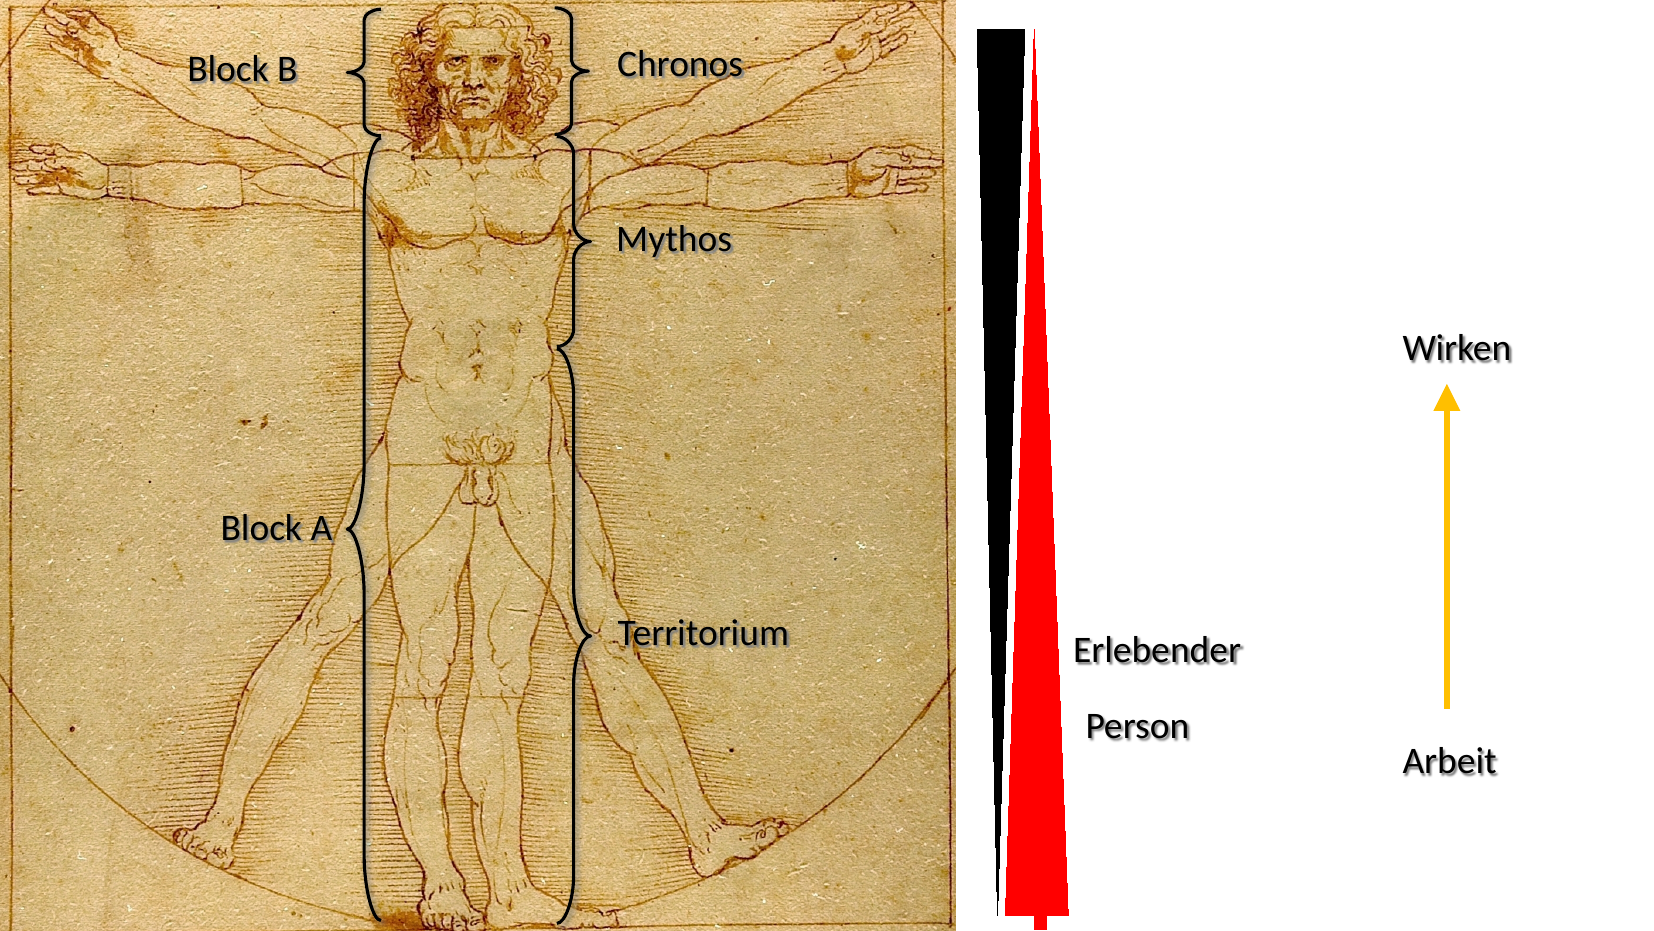

Chronos
Block B
Mythos
Wirken
Block A
Territorium
Erlebender
Person
Arbeit